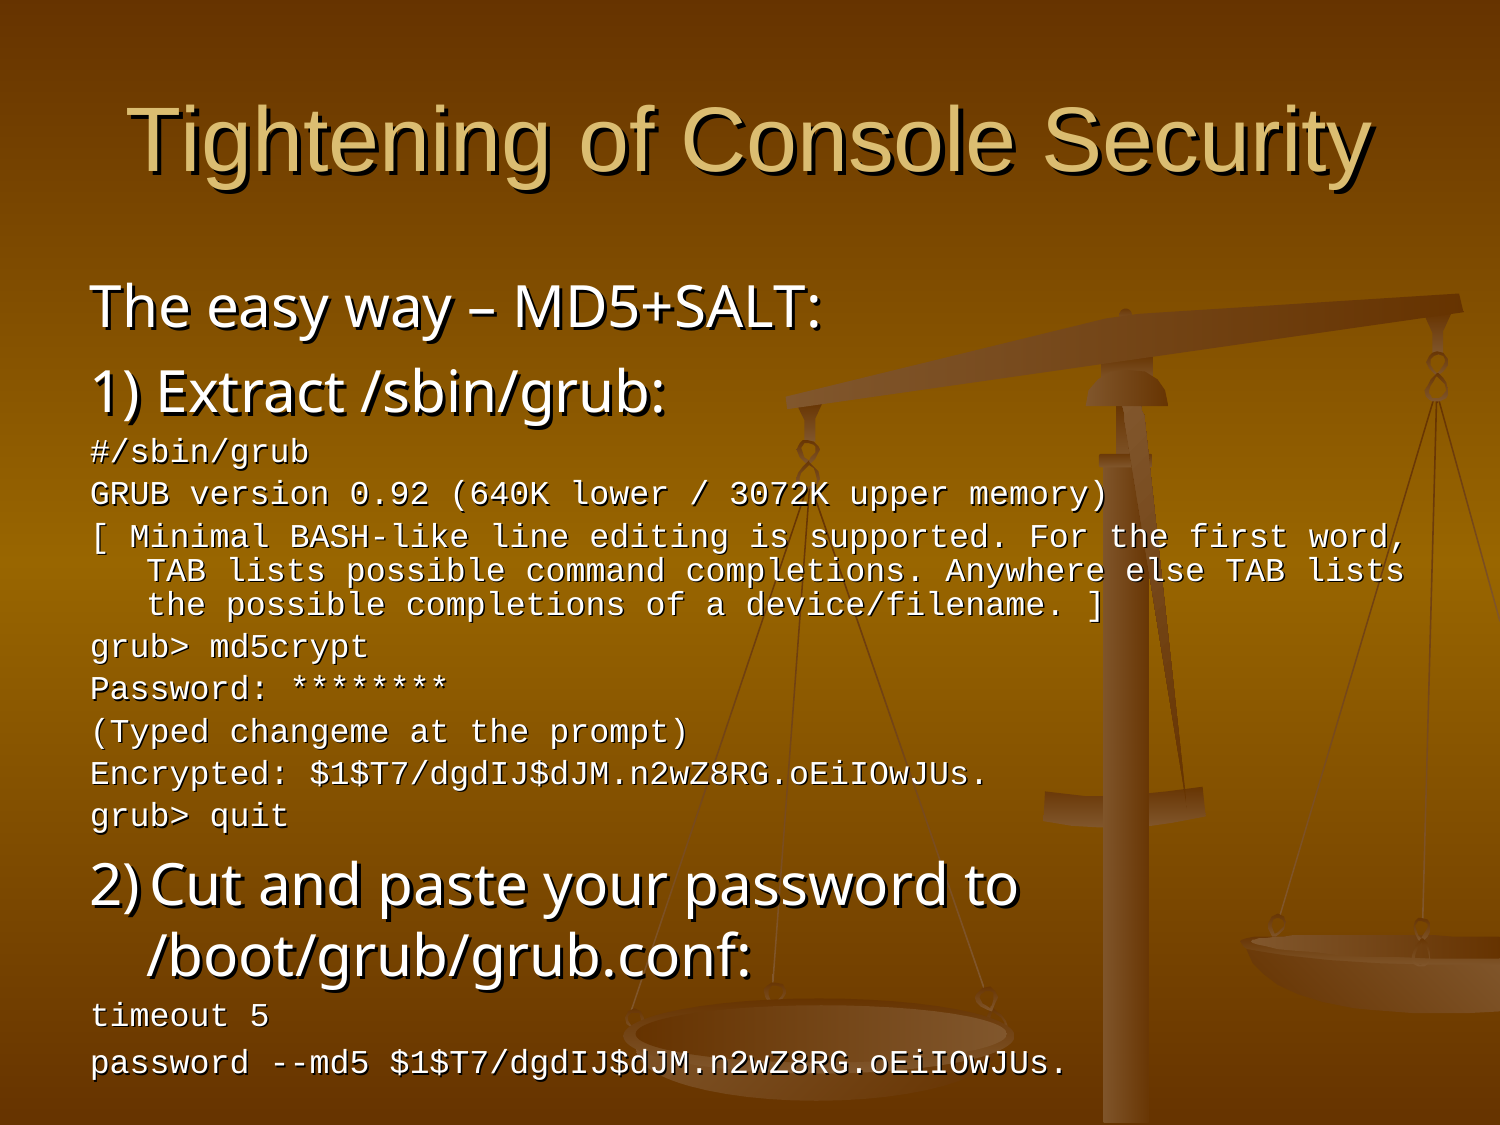

# Tightening of Console Security
The easy way – MD5+SALT:
1) Extract /sbin/grub:
#/sbin/grub
GRUB version 0.92 (640K lower / 3072K upper memory)
[ Minimal BASH-like line editing is supported. For the first word, TAB lists possible command completions. Anywhere else TAB lists the possible completions of a device/filename. ]
grub> md5crypt
Password: ********
(Typed changeme at the prompt)
Encrypted: $1$T7/dgdIJ$dJM.n2wZ8RG.oEiIOwJUs.
grub> quit
2) Cut and paste your password to /boot/grub/grub.conf:
timeout 5
password --md5 $1$T7/dgdIJ$dJM.n2wZ8RG.oEiIOwJUs.